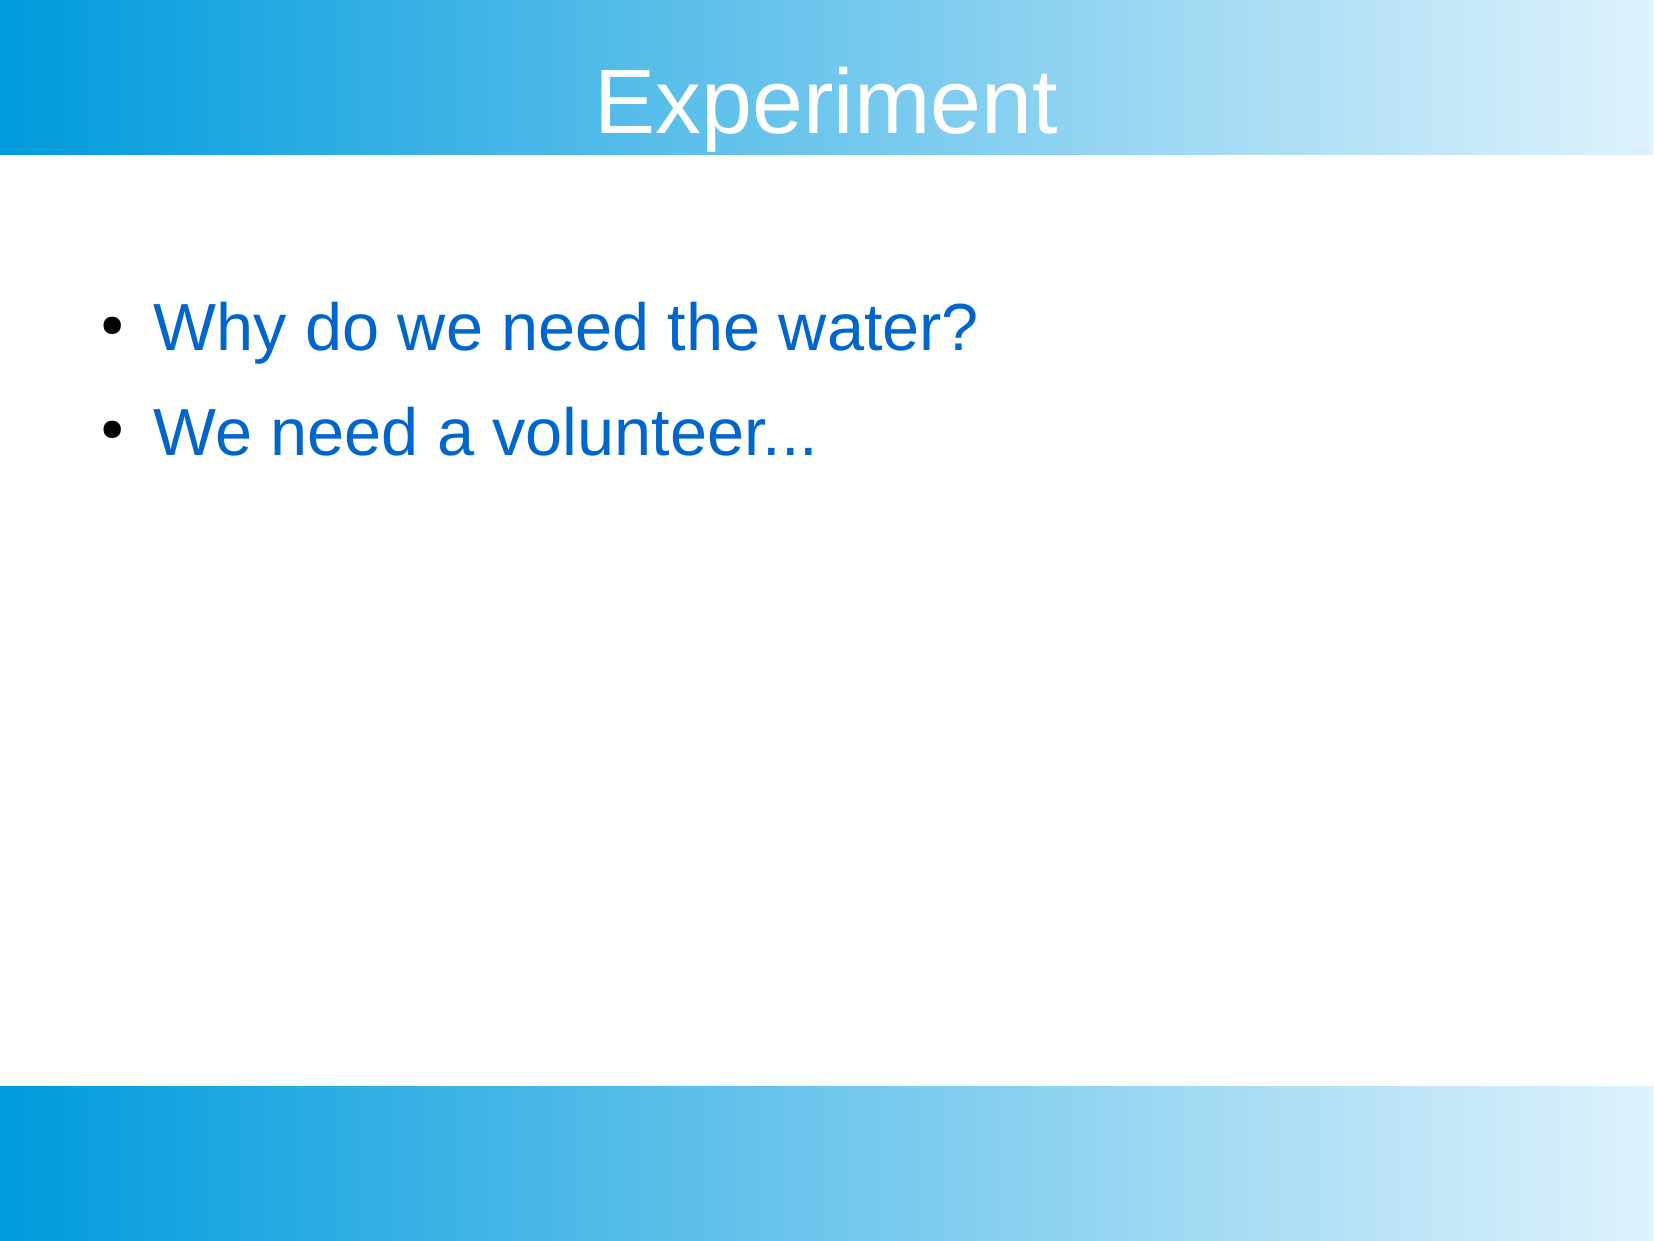

# Experiment
Why do we need the water?
We need a volunteer...